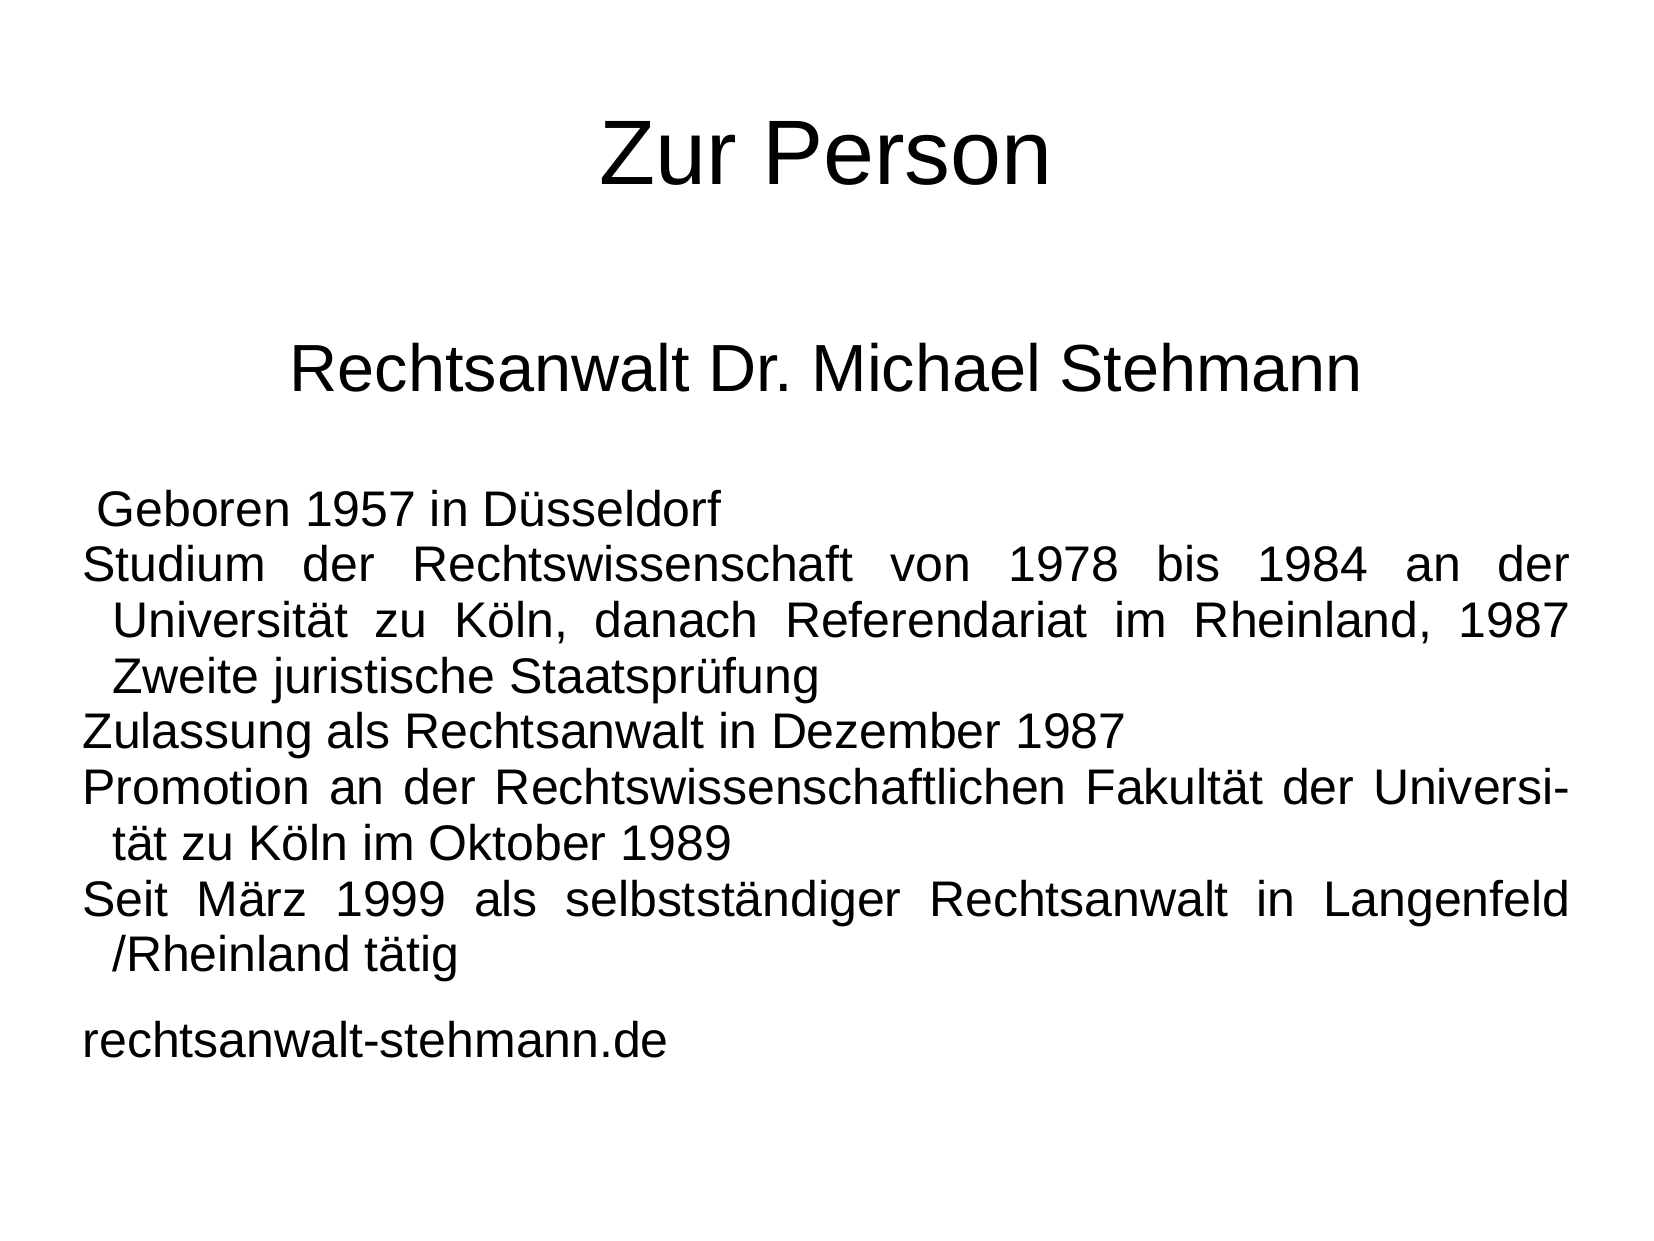

# Zur Person
Rechtsanwalt Dr. Michael Stehmann
 Geboren 1957 in Düsseldorf
Studium der Rechtswissenschaft von 1978 bis 1984 an der Universität zu Köln, danach Referendariat im Rheinland, 1987 Zweite juristische Staatsprüfung
Zulassung als Rechtsanwalt in Dezember 1987
Promotion an der Rechtswissenschaftlichen Fakultät der Universi-tät zu Köln im Oktober 1989
Seit März 1999 als selbstständiger Rechtsanwalt in Langenfeld /Rheinland tätig
rechtsanwalt-stehmann.de